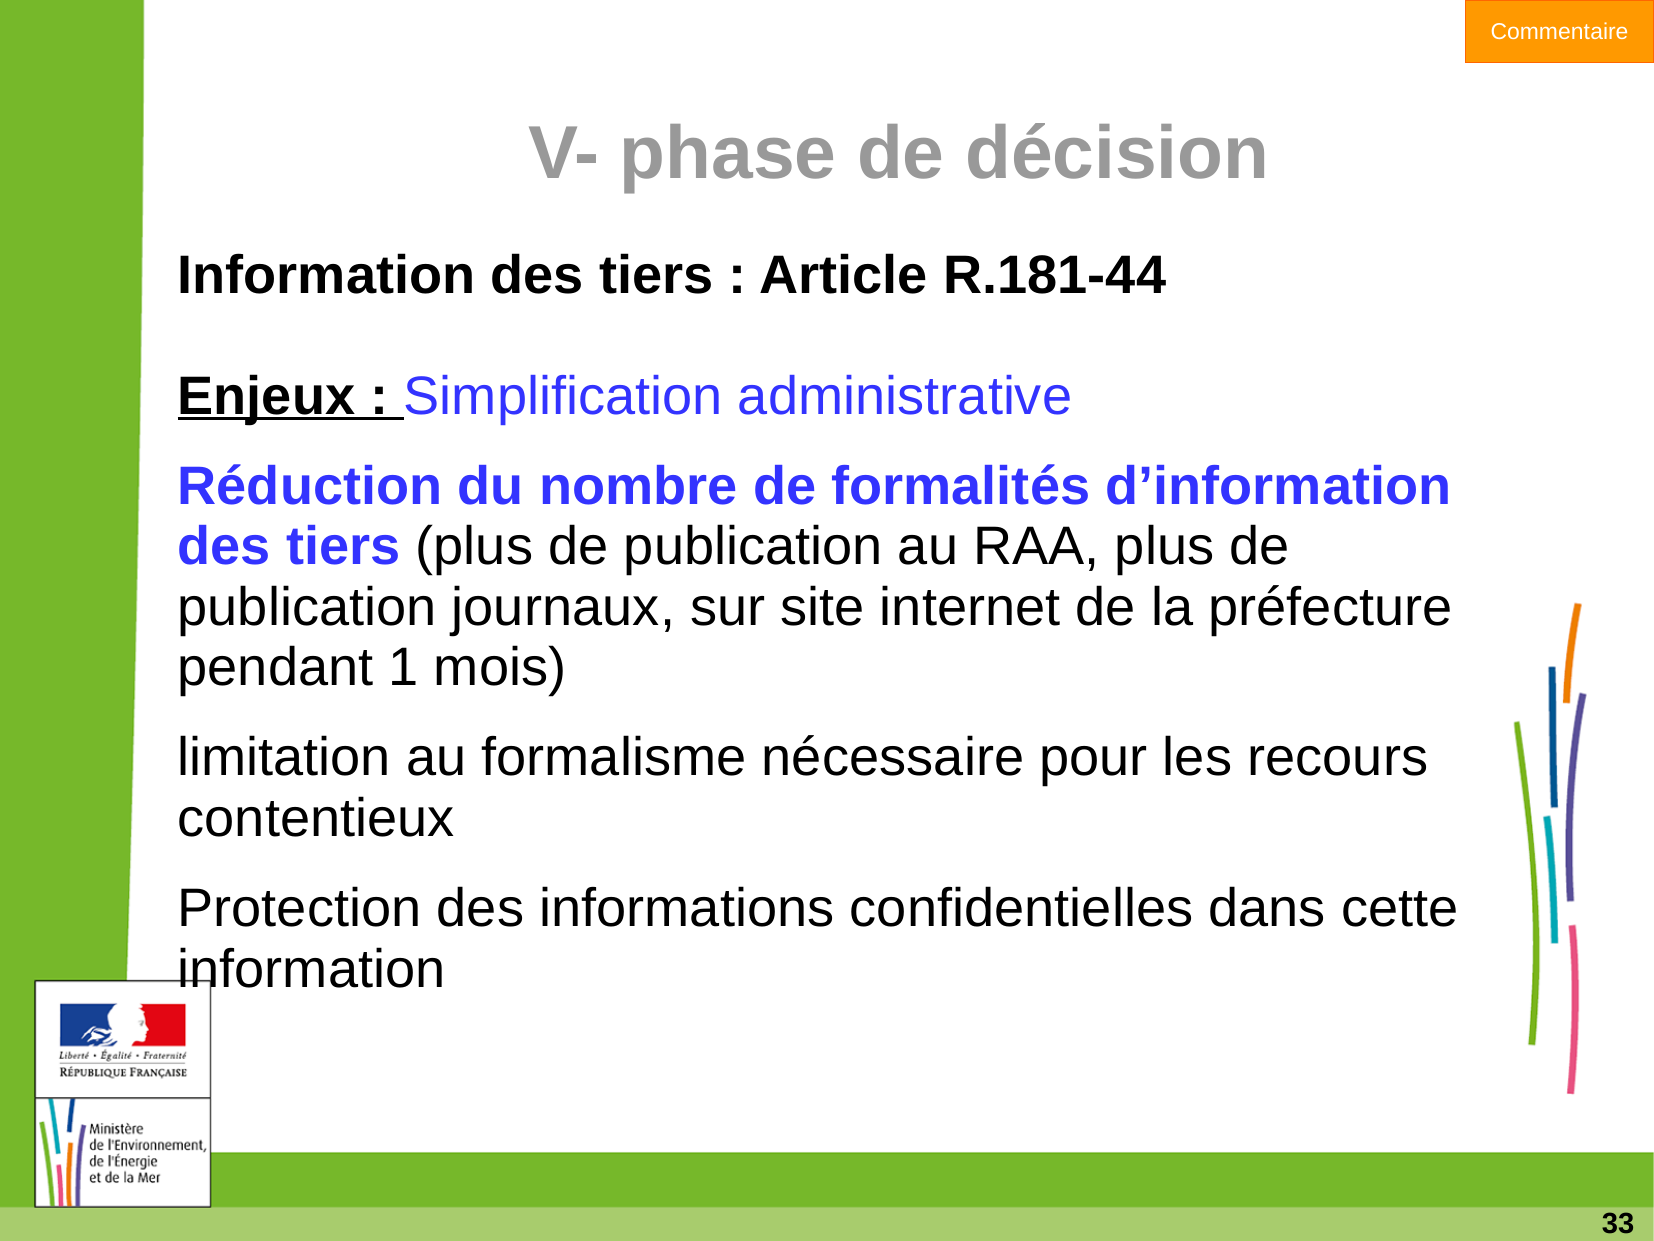

Commentaire
# V- phase de décision
Information des tiers : Article R.181-44
Enjeux : Simplification administrative
Réduction du nombre de formalités d’information des tiers (plus de publication au RAA, plus de publication journaux, sur site internet de la préfecture pendant 1 mois)
limitation au formalisme nécessaire pour les recours contentieux
Protection des informations confidentielles dans cette information